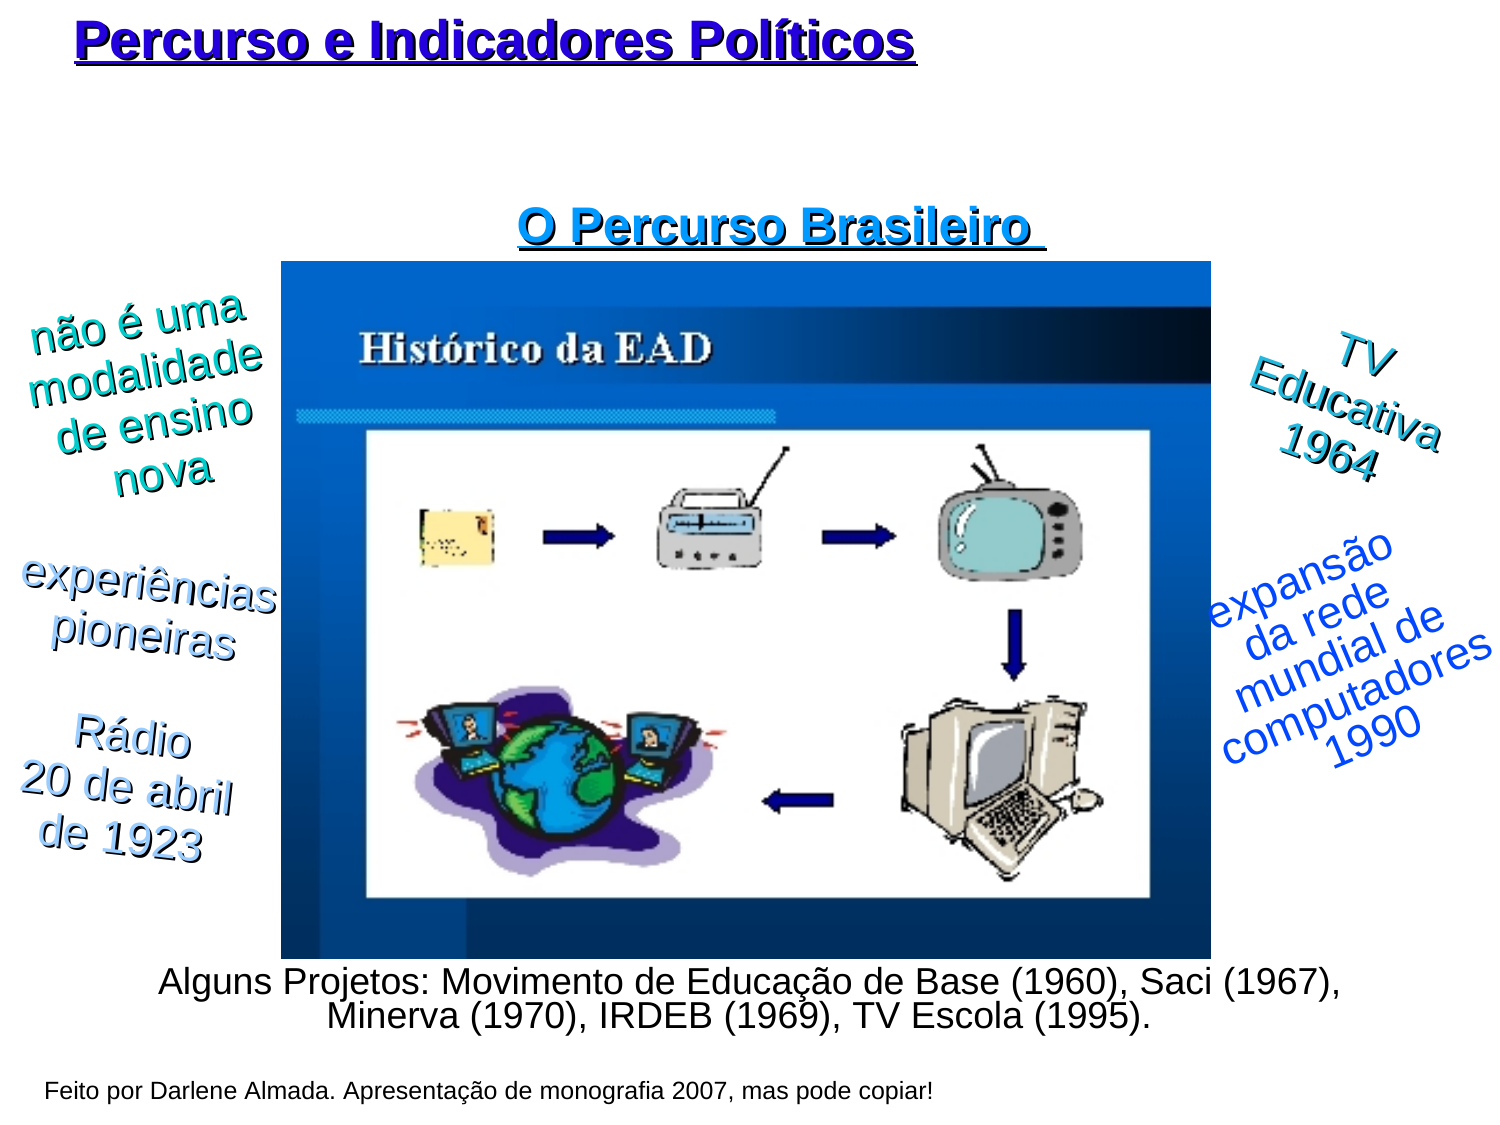

Percurso e Indicadores Políticos
O Percurso Brasileiro
não é uma modalidade de ensino nova
TV Educativa 1964
expansão
da rede
mundial de computadores
1990
experiências pioneiras
Rádio
20 de abril de 1923
Alguns Projetos: Movimento de Educação de Base (1960), Saci (1967),
Minerva (1970), IRDEB (1969), TV Escola (1995).
Feito por Darlene Almada. Apresentação de monografia 2007, mas pode copiar!